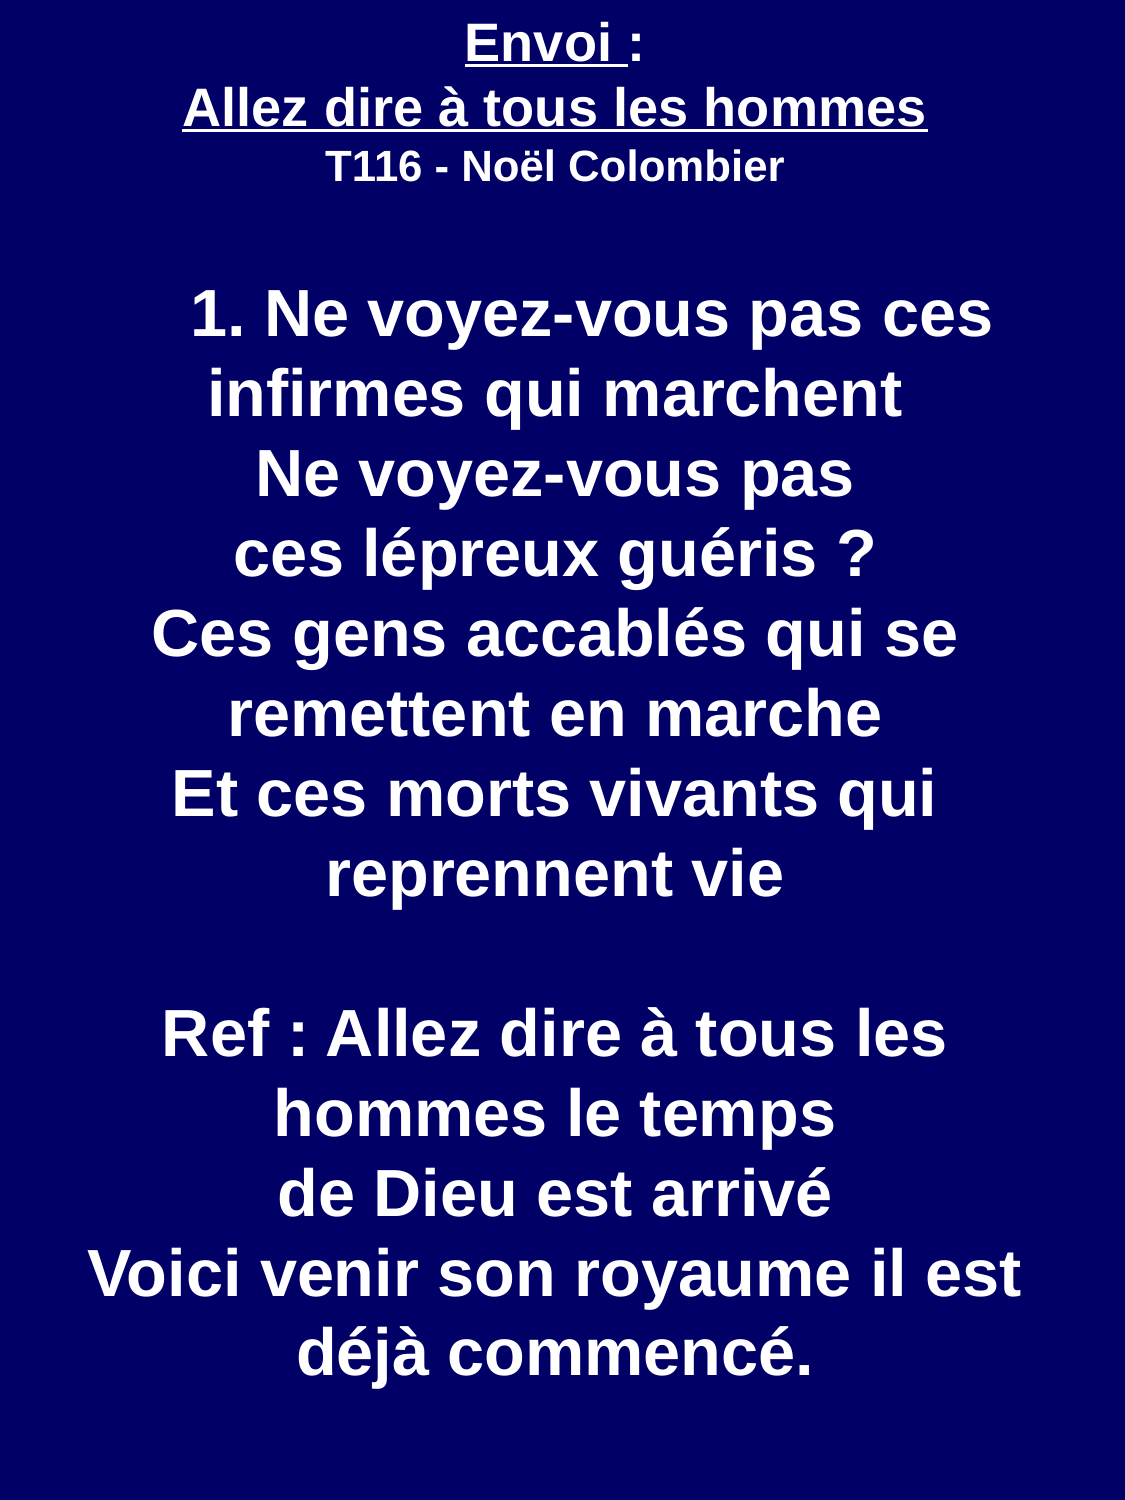

Envoi :
Allez dire à tous les hommes
T116 - Noël Colombier
 1. Ne voyez-vous pas ces infirmes qui marchent
Ne voyez-vous pas
ces lépreux guéris ?
Ces gens accablés qui se remettent en marche
Et ces morts vivants qui reprennent vie
Ref : Allez dire à tous les hommes le temps
de Dieu est arrivé
Voici venir son royaume il est déjà commencé.